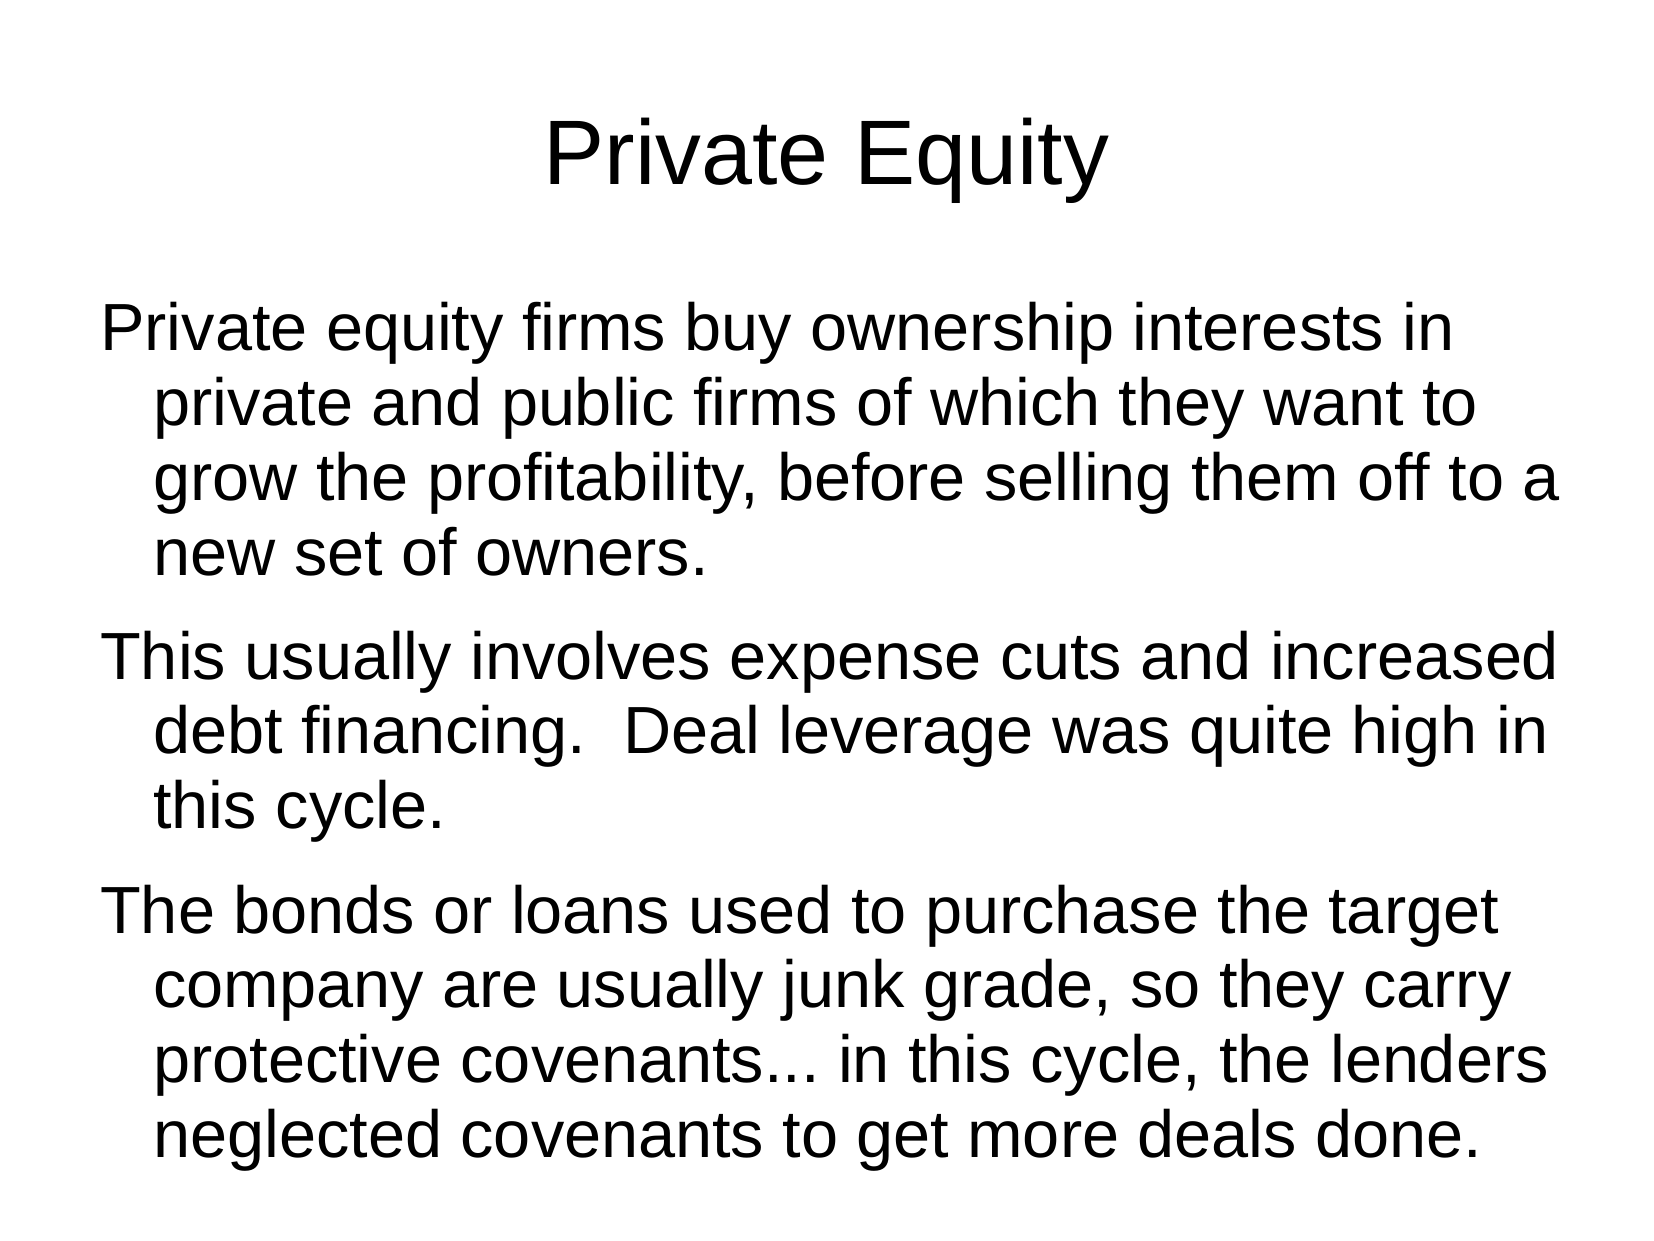

# Private Equity
Private equity firms buy ownership interests in private and public firms of which they want to grow the profitability, before selling them off to a new set of owners.
This usually involves expense cuts and increased debt financing. Deal leverage was quite high in this cycle.
The bonds or loans used to purchase the target company are usually junk grade, so they carry protective covenants... in this cycle, the lenders neglected covenants to get more deals done.